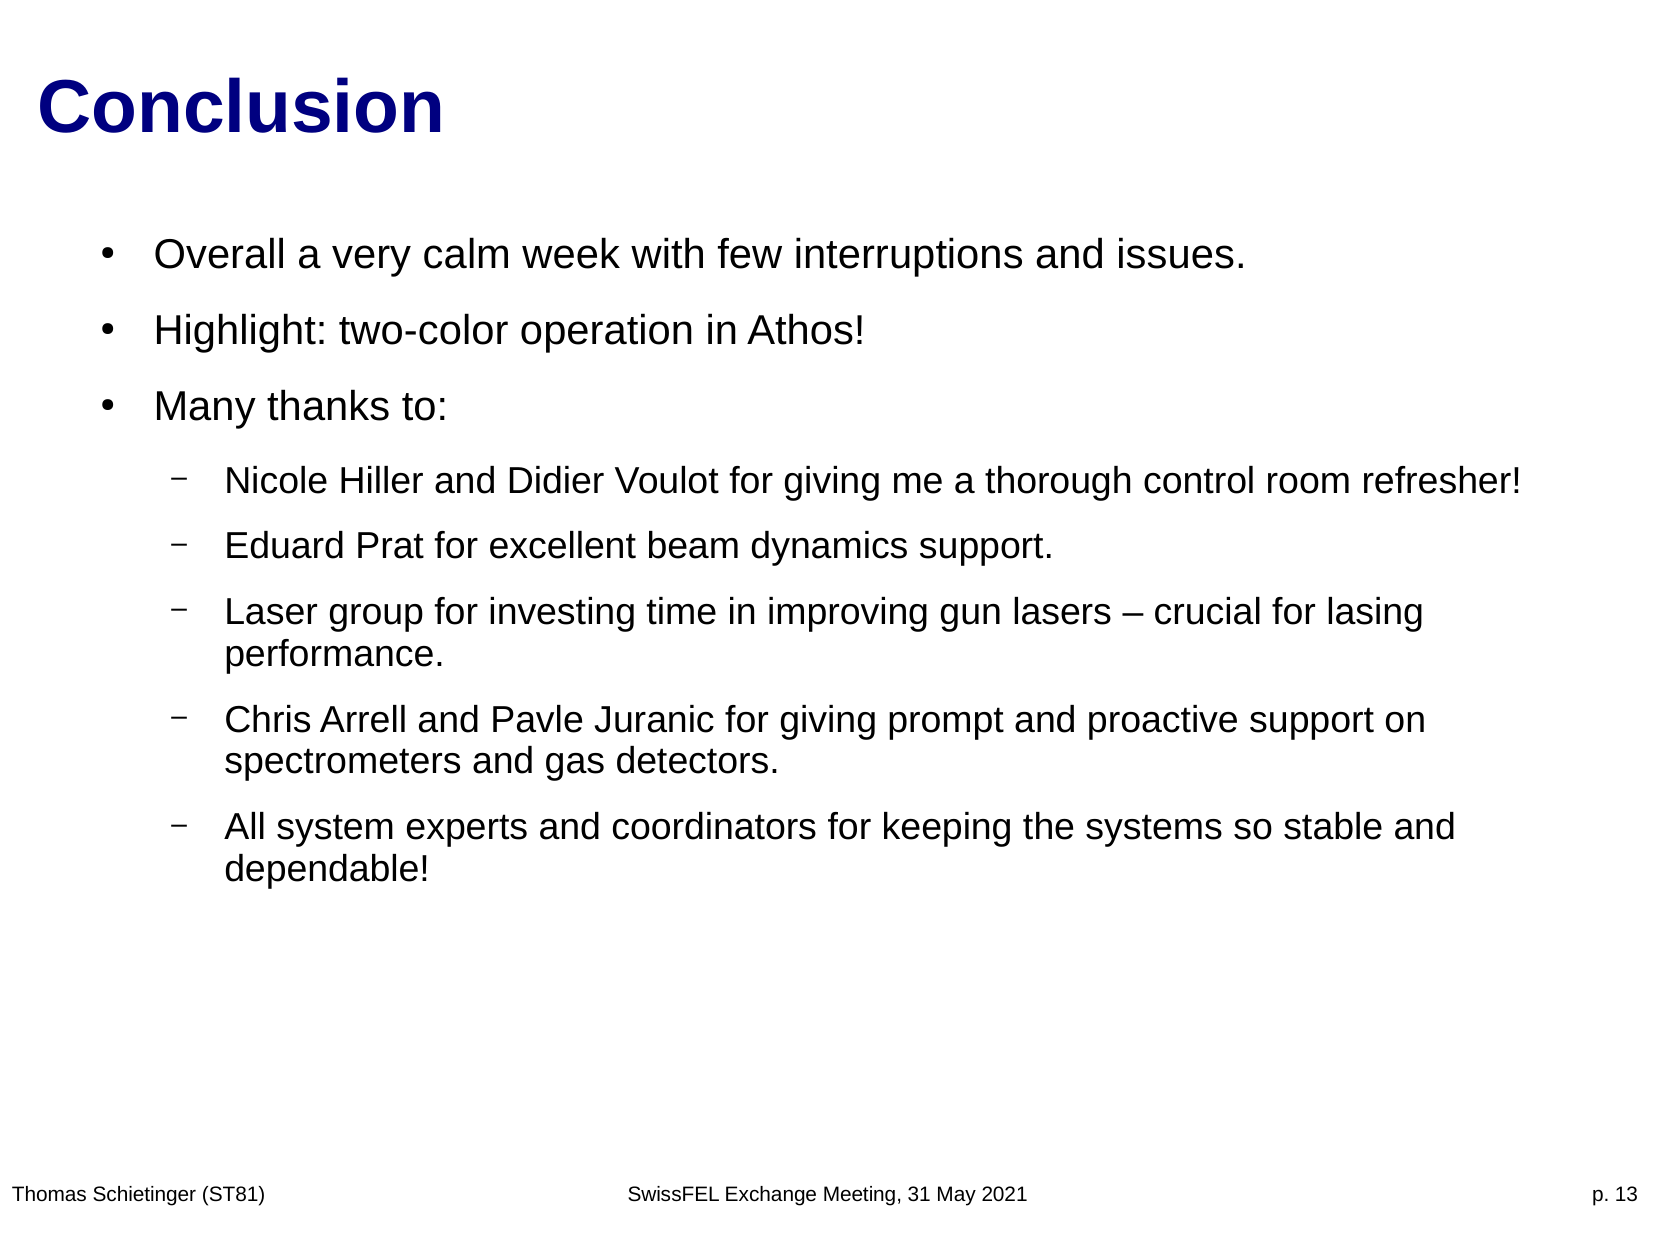

# Conclusion
Overall a very calm week with few interruptions and issues.
Highlight: two-color operation in Athos!
Many thanks to:
Nicole Hiller and Didier Voulot for giving me a thorough control room refresher!
Eduard Prat for excellent beam dynamics support.
Laser group for investing time in improving gun lasers – crucial for lasing performance.
Chris Arrell and Pavle Juranic for giving prompt and proactive support on spectrometers and gas detectors.
All system experts and coordinators for keeping the systems so stable and dependable!
13